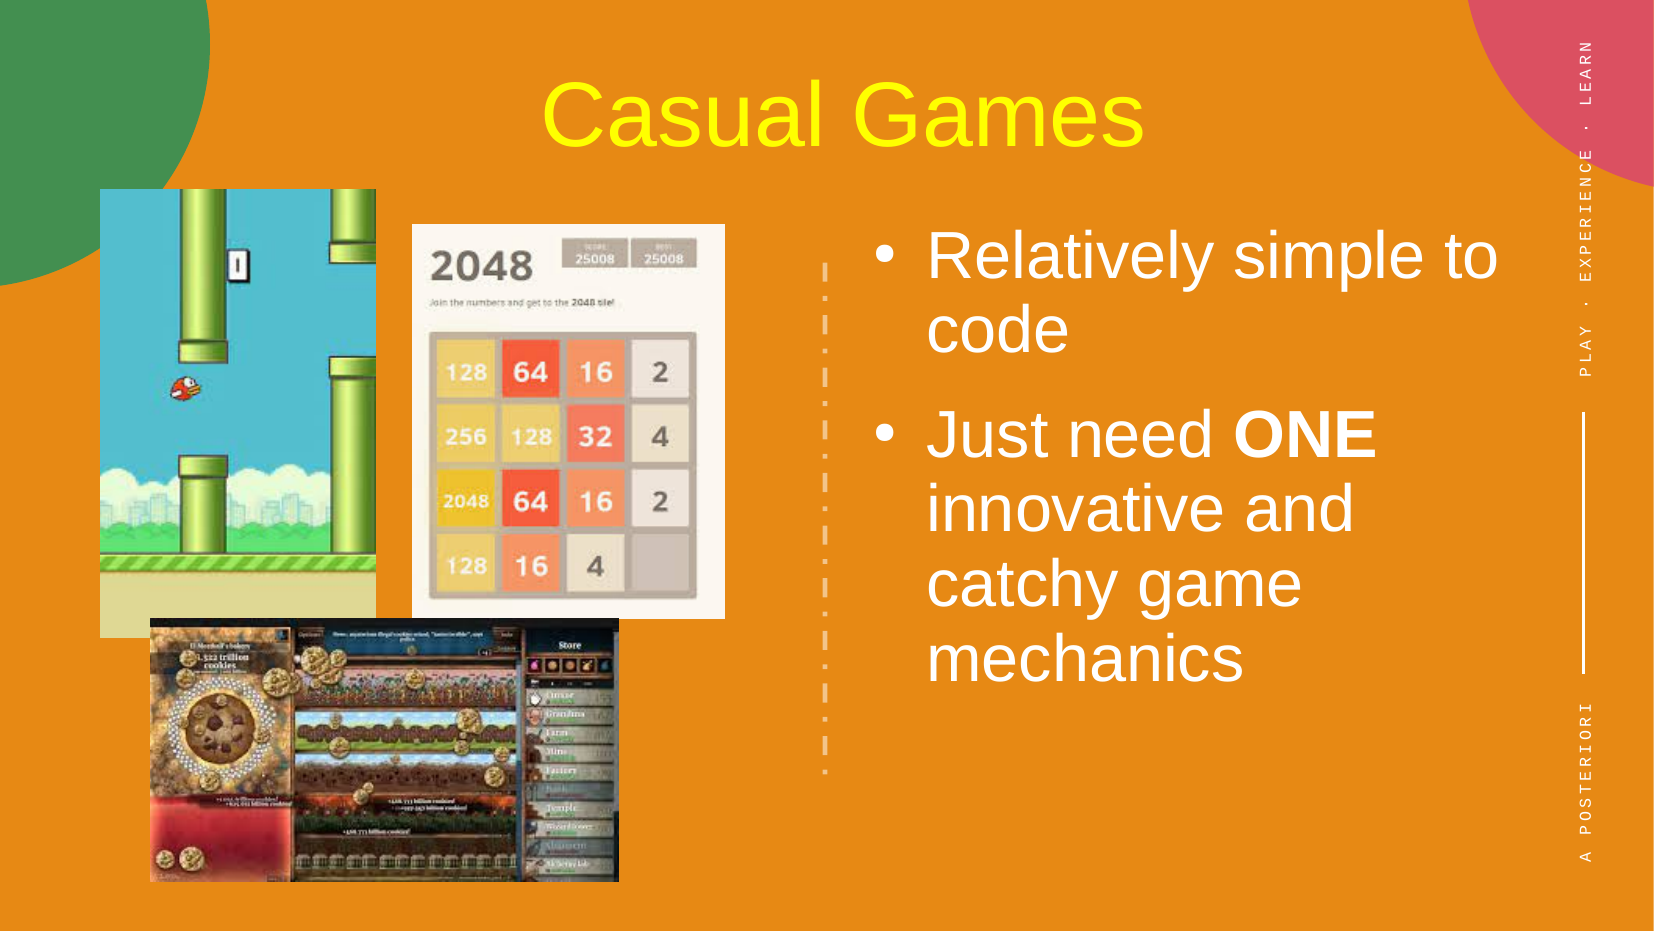

# Casual Games
Relatively simple to code
Just need ONE innovative and catchy game mechanics